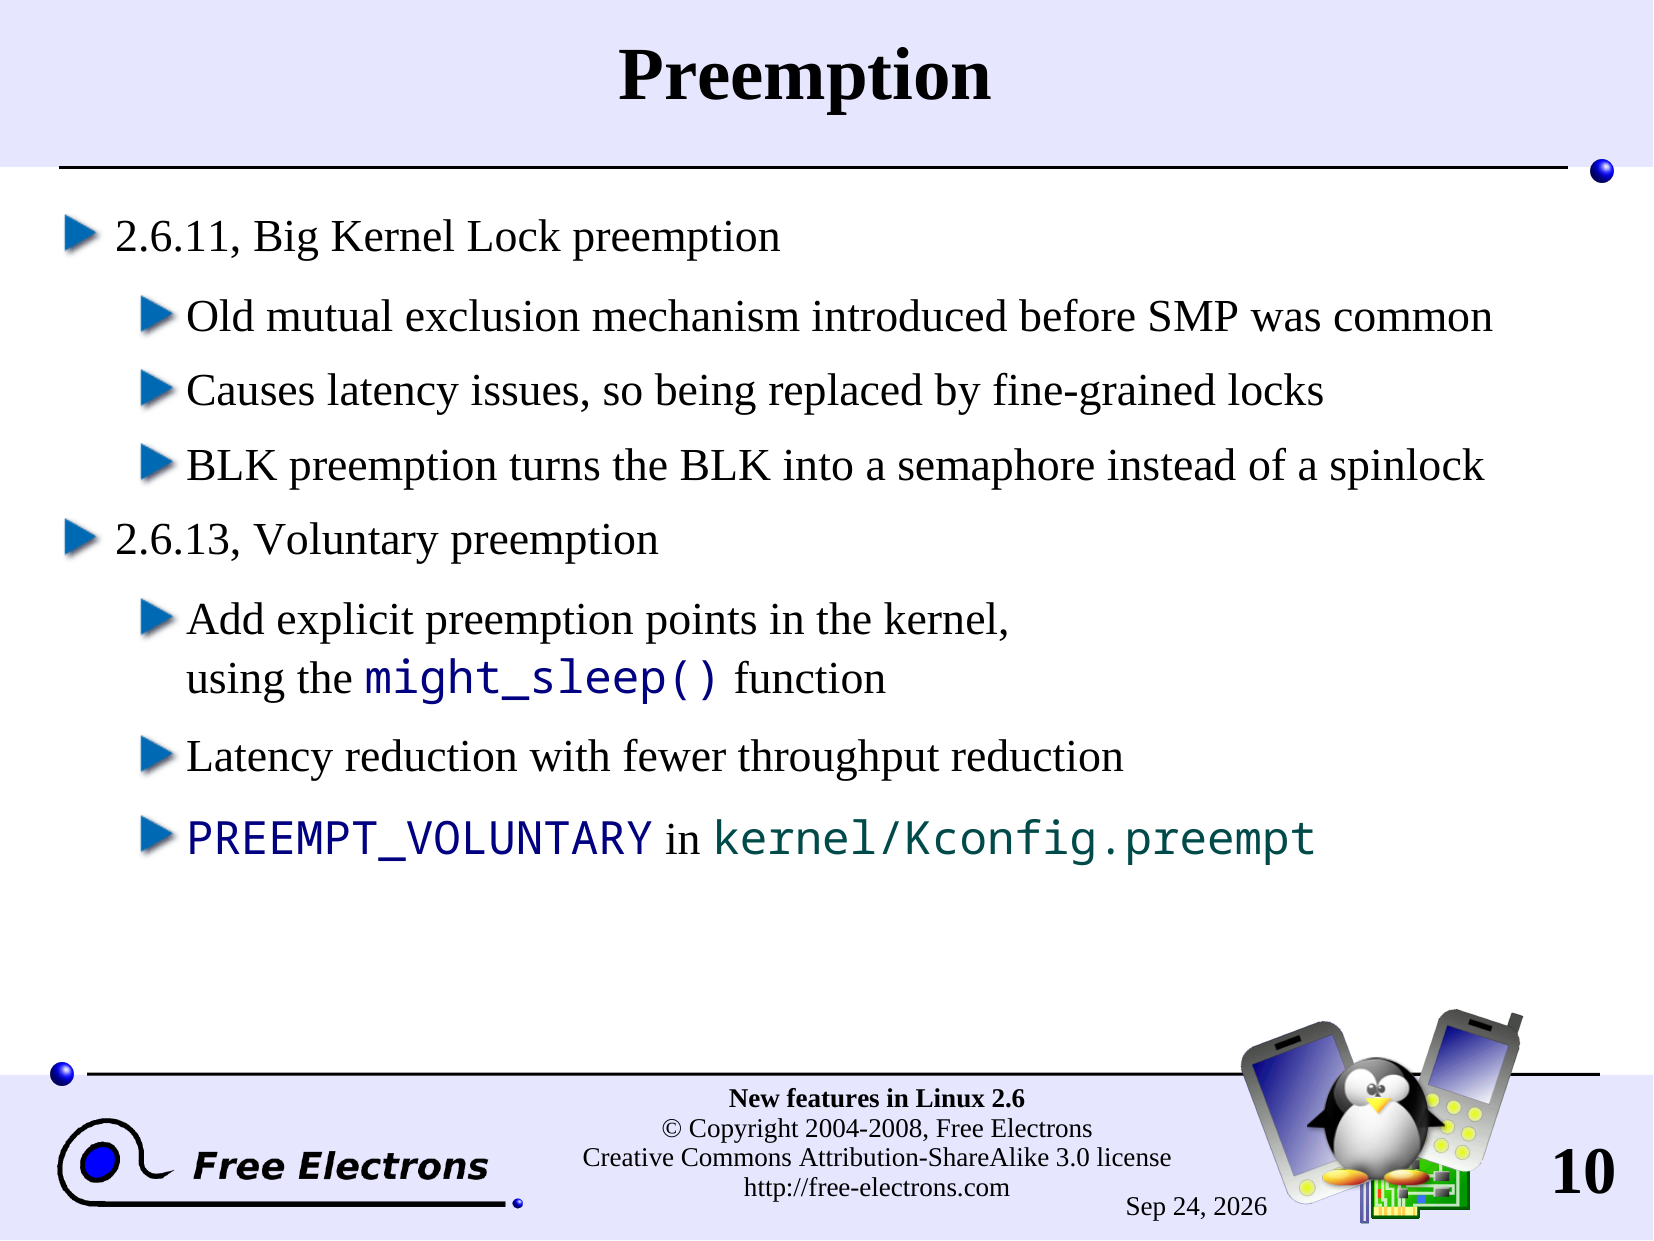

# Preemption
2.6.11, Big Kernel Lock preemption
Old mutual exclusion mechanism introduced before SMP was common
Causes latency issues, so being replaced by fine-grained locks
BLK preemption turns the BLK into a semaphore instead of a spinlock
2.6.13, Voluntary preemption
Add explicit preemption points in the kernel,
using the might_sleep() function
Latency reduction with fewer throughput reduction
PREEMPT_VOLUNTARY in kernel/Kconfig.preempt